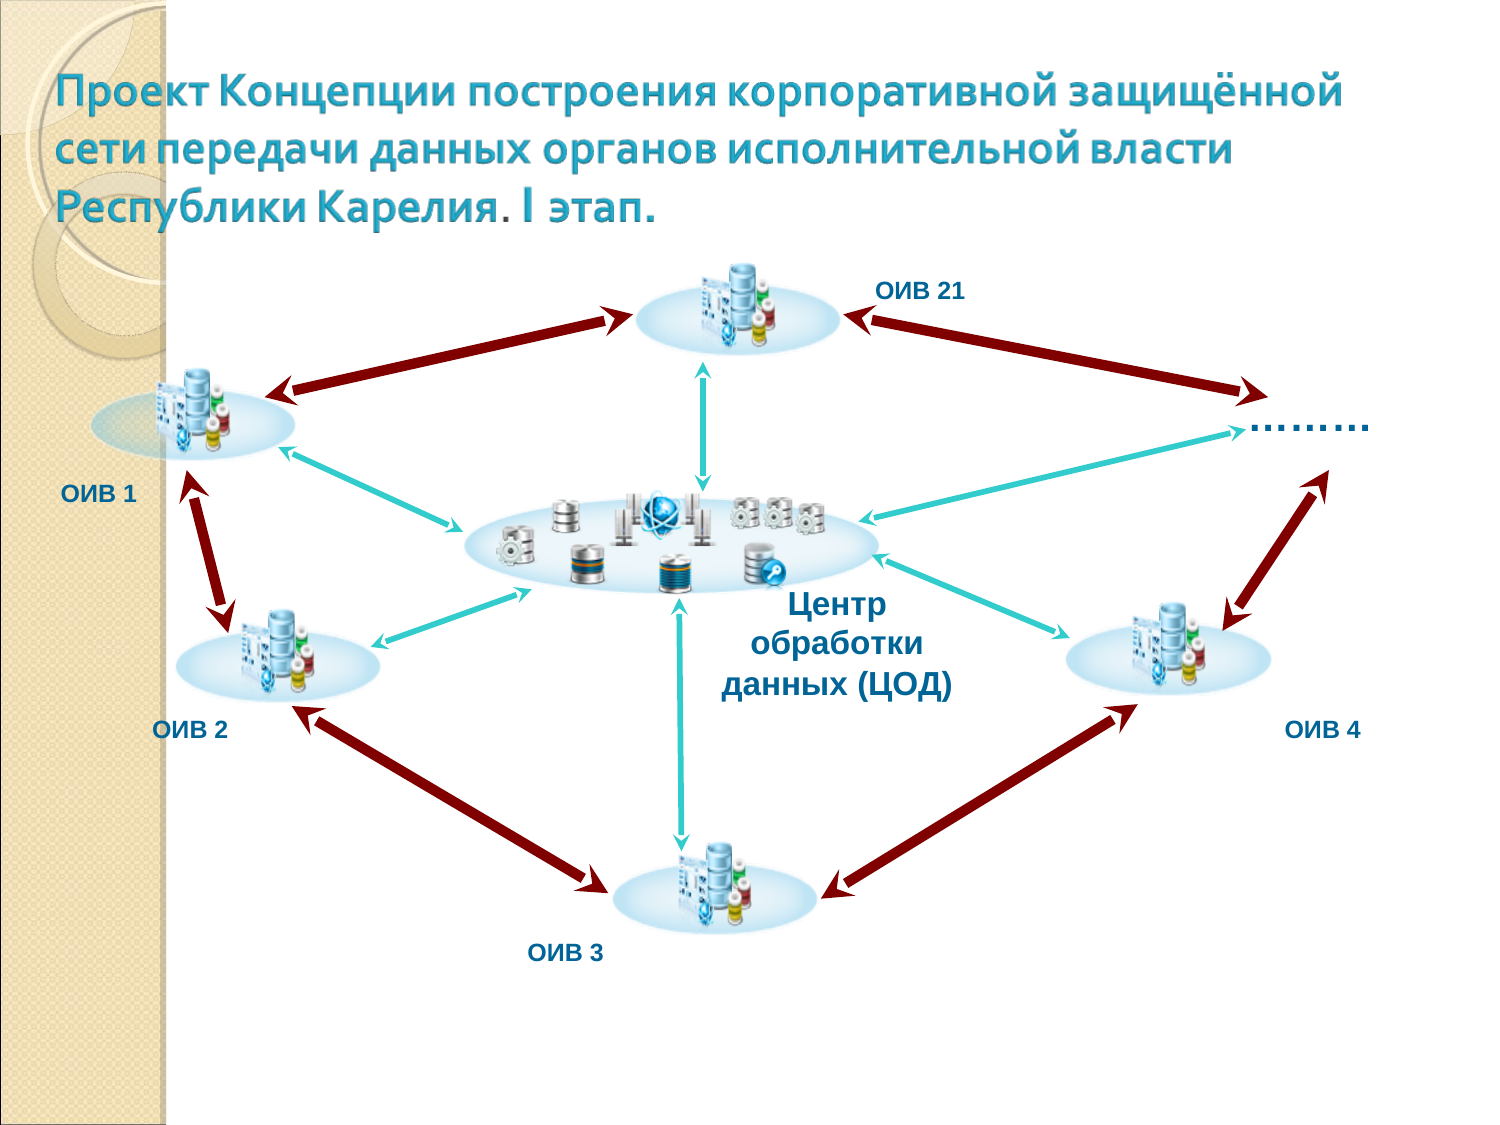

ОИВ 21
………
ОИВ 1
Центр обработки данных (ЦОД)
ОИВ 2
ОИВ 4
ОИВ 3